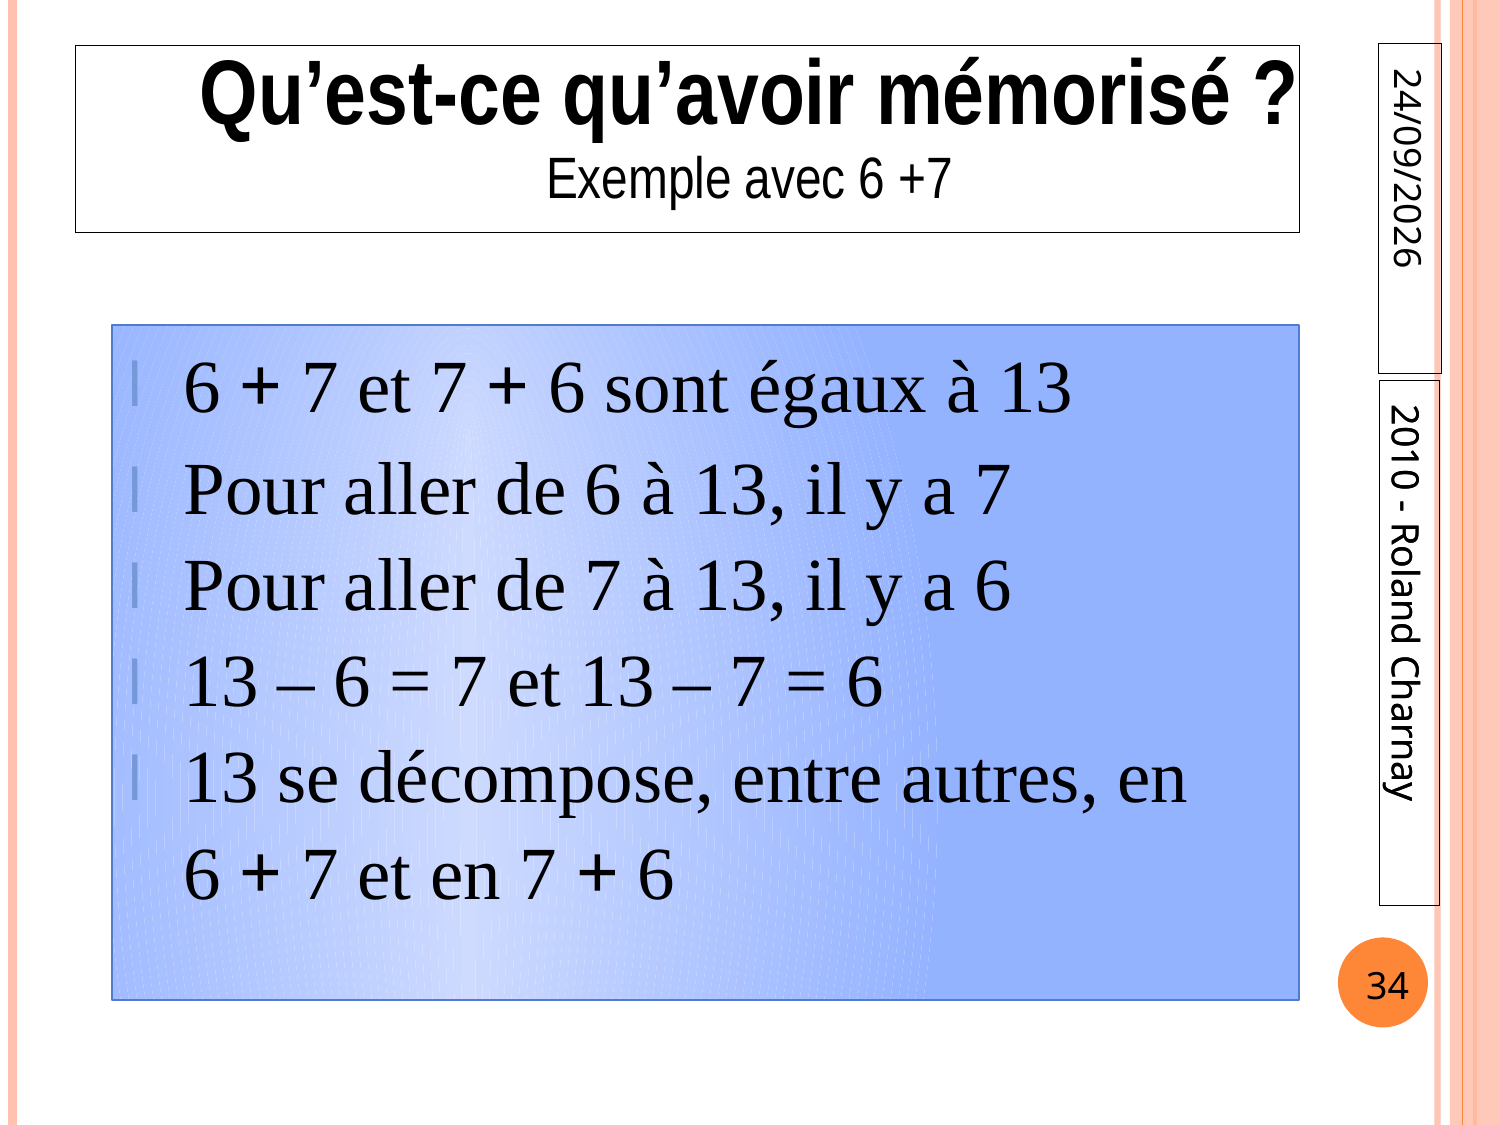

Qu’est-ce qu’avoir mémorisé ?
Exemple avec 6 +7
#
6 + 7 et 7 + 6 sont égaux à 13
Pour aller de 6 à 13, il y a 7
Pour aller de 7 à 13, il y a 6
13 – 6 = 7 et 13 – 7 = 6
13 se décompose, entre autres, en
6 + 7 et en 7 + 6
<footer>2010 - Roland Charnay